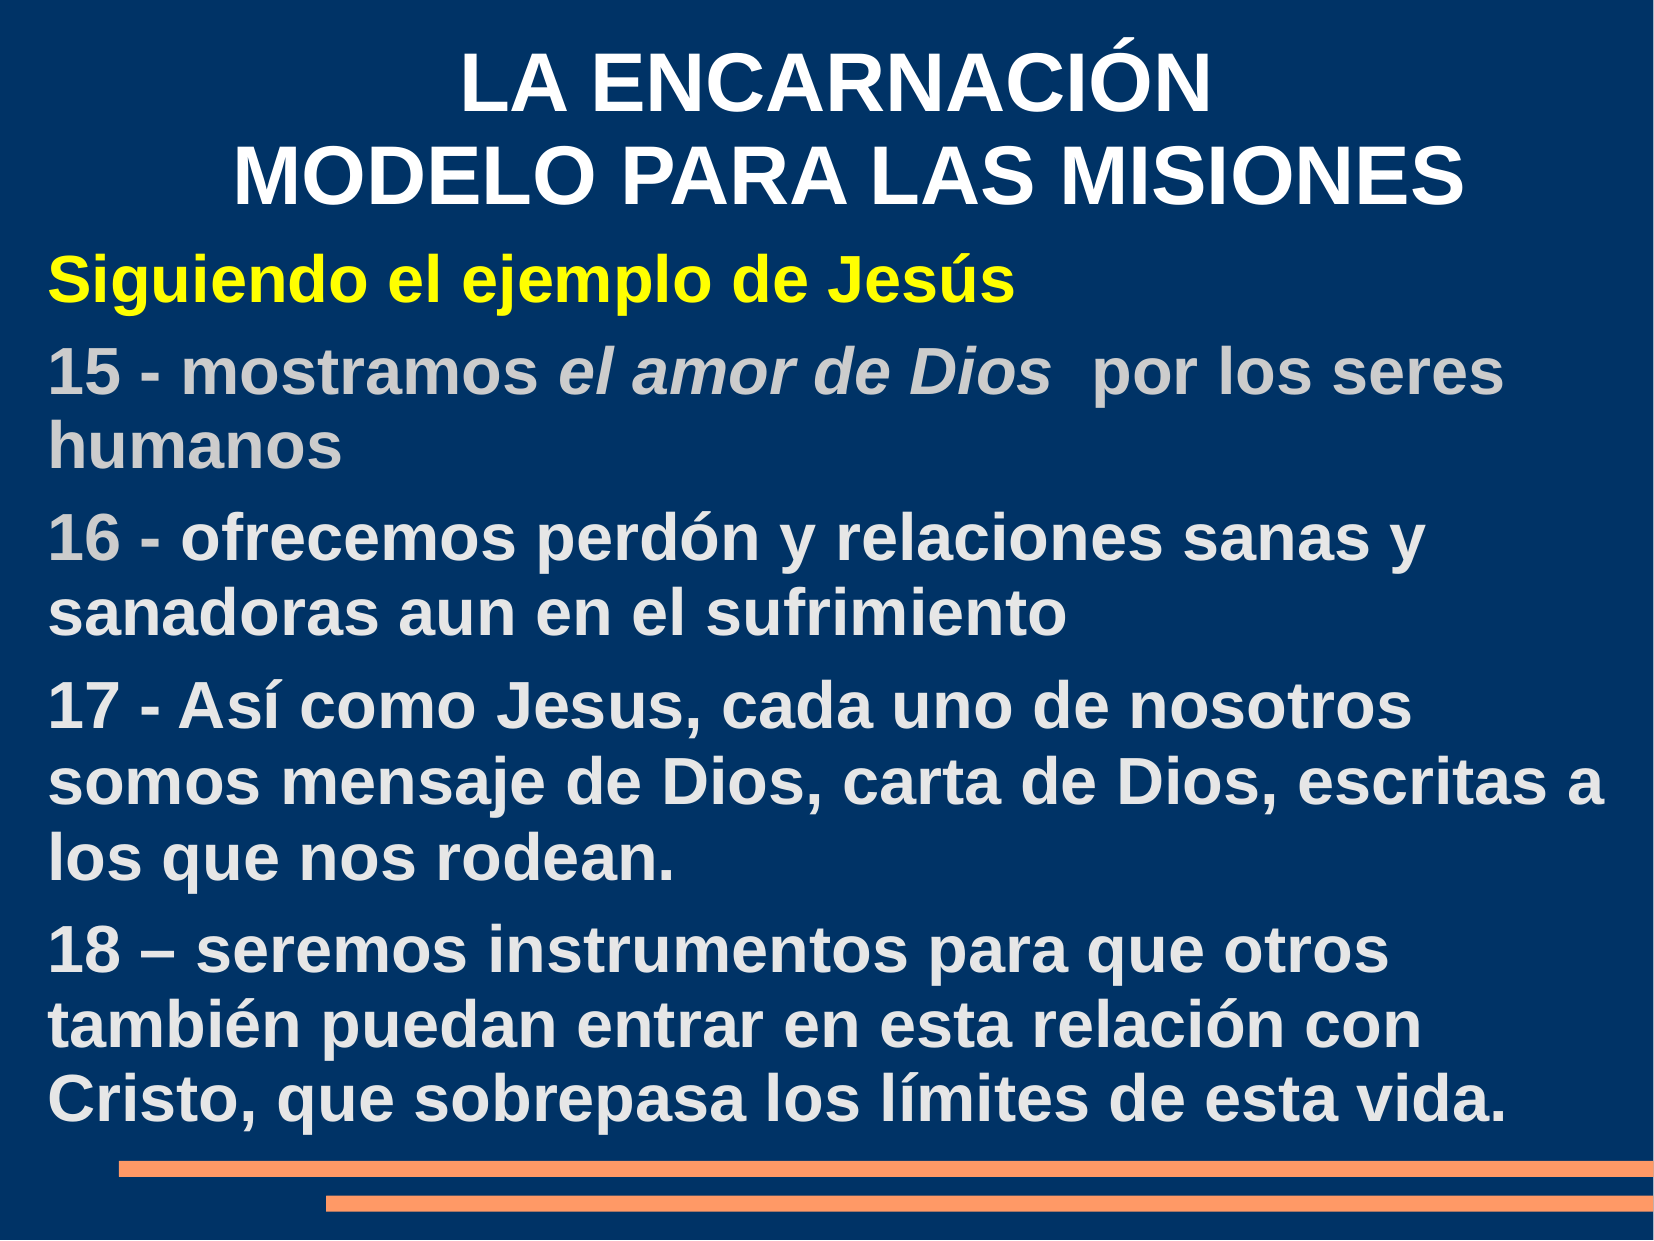

# LA ENCARNACIÓN MODELO PARA LAS MISIONES
Siguiendo el ejemplo de Jesús
15 - mostramos el amor de Dios por los seres humanos
16 - ofrecemos perdón y relaciones sanas y sanadoras aun en el sufrimiento
17 - Así como Jesus, cada uno de nosotros somos mensaje de Dios, carta de Dios, escritas a los que nos rodean.
18 – seremos instrumentos para que otros también puedan entrar en esta relación con Cristo, que sobrepasa los límites de esta vida.